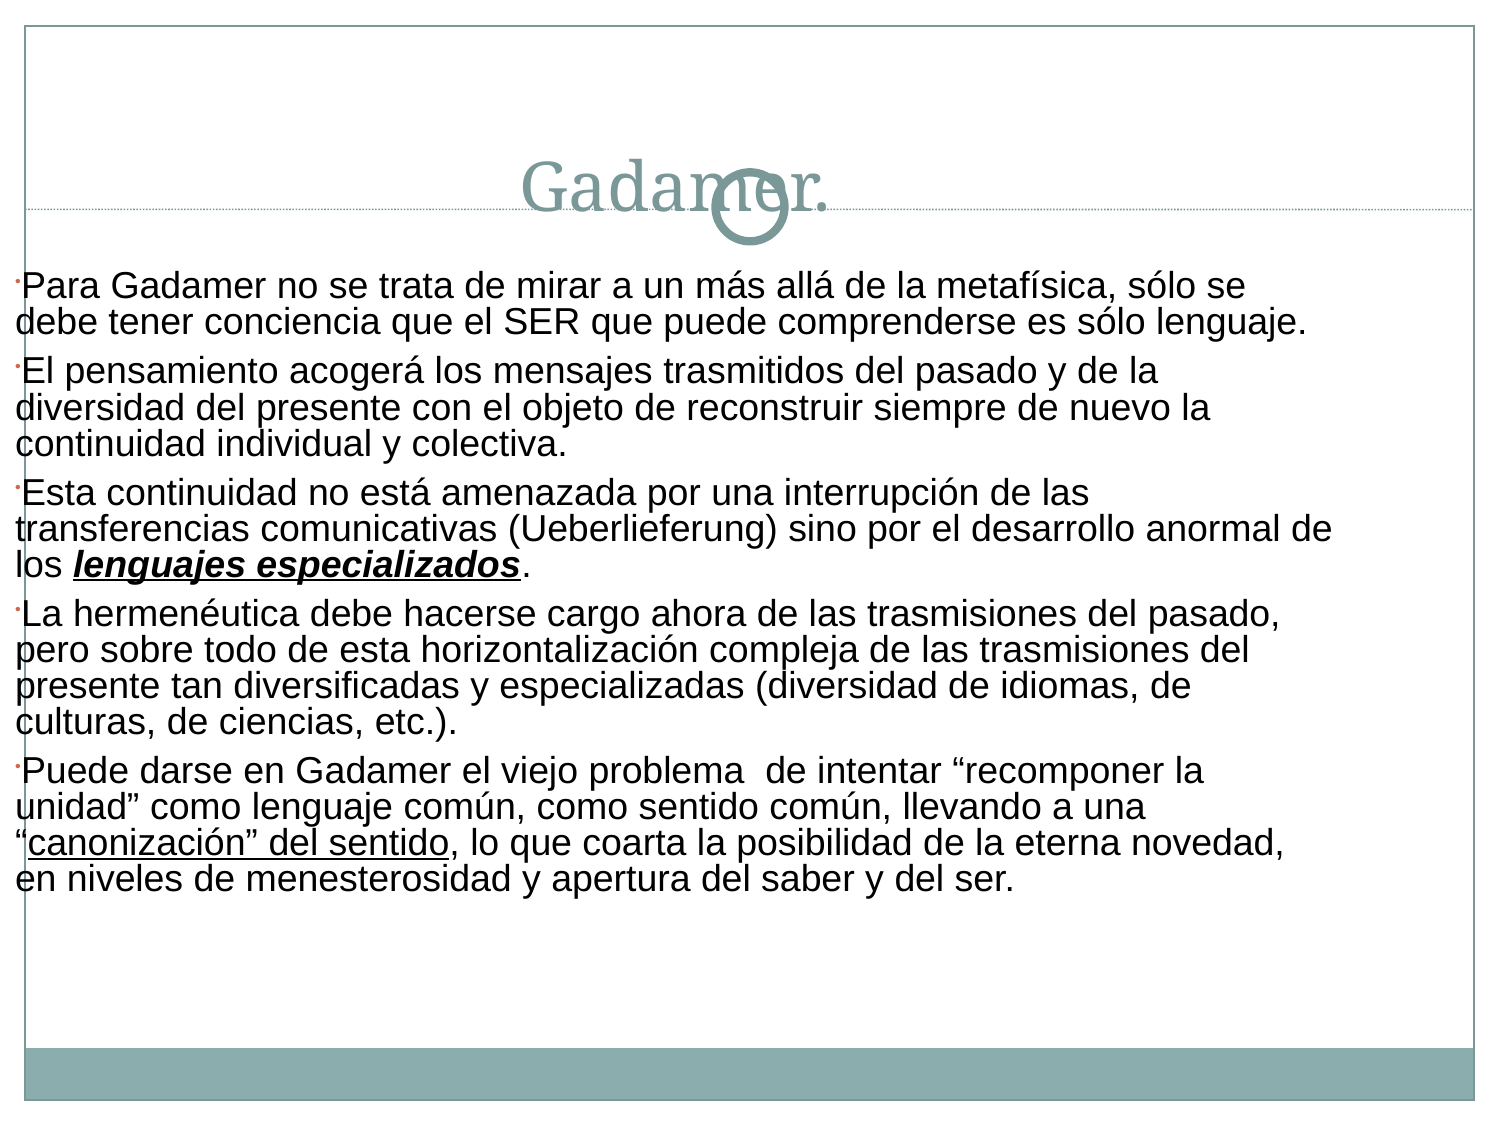

# Gadamer.
Para Gadamer no se trata de mirar a un más allá de la metafísica, sólo se debe tener conciencia que el SER que puede comprenderse es sólo lenguaje.
El pensamiento acogerá los mensajes trasmitidos del pasado y de la diversidad del presente con el objeto de reconstruir siempre de nuevo la continuidad individual y colectiva.
Esta continuidad no está amenazada por una interrupción de las transferencias comunicativas (Ueberlieferung) sino por el desarrollo anormal de los lenguajes especializados.
La hermenéutica debe hacerse cargo ahora de las trasmisiones del pasado, pero sobre todo de esta horizontalización compleja de las trasmisiones del presente tan diversificadas y especializadas (diversidad de idiomas, de culturas, de ciencias, etc.).
Puede darse en Gadamer el viejo problema de intentar “recomponer la unidad” como lenguaje común, como sentido común, llevando a una “canonización” del sentido, lo que coarta la posibilidad de la eterna novedad, en niveles de menesterosidad y apertura del saber y del ser.